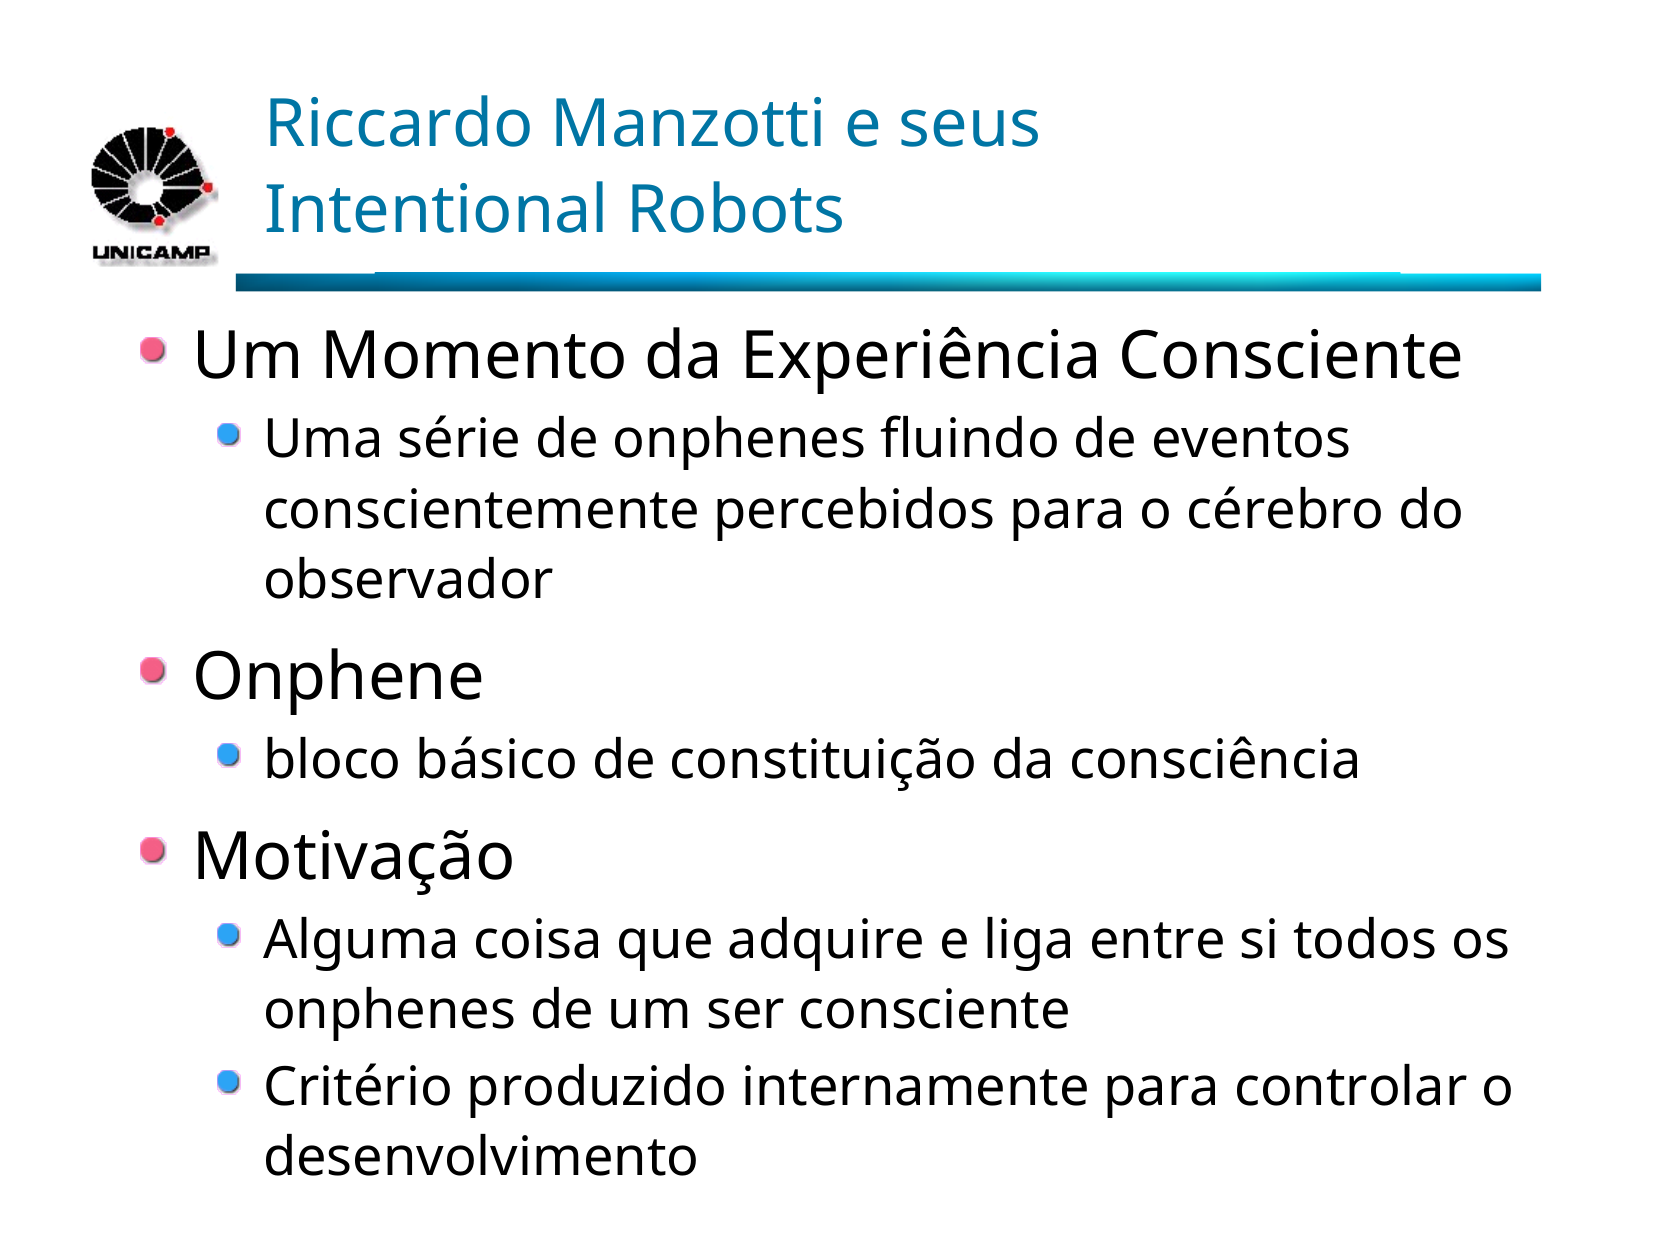

# Riccardo Manzotti e seus Intentional Robots
Um Momento da Experiência Consciente
Uma série de onphenes fluindo de eventos conscientemente percebidos para o cérebro do observador
Onphene
bloco básico de constituição da consciência
Motivação
Alguma coisa que adquire e liga entre si todos os onphenes de um ser consciente
Critério produzido internamente para controlar o desenvolvimento